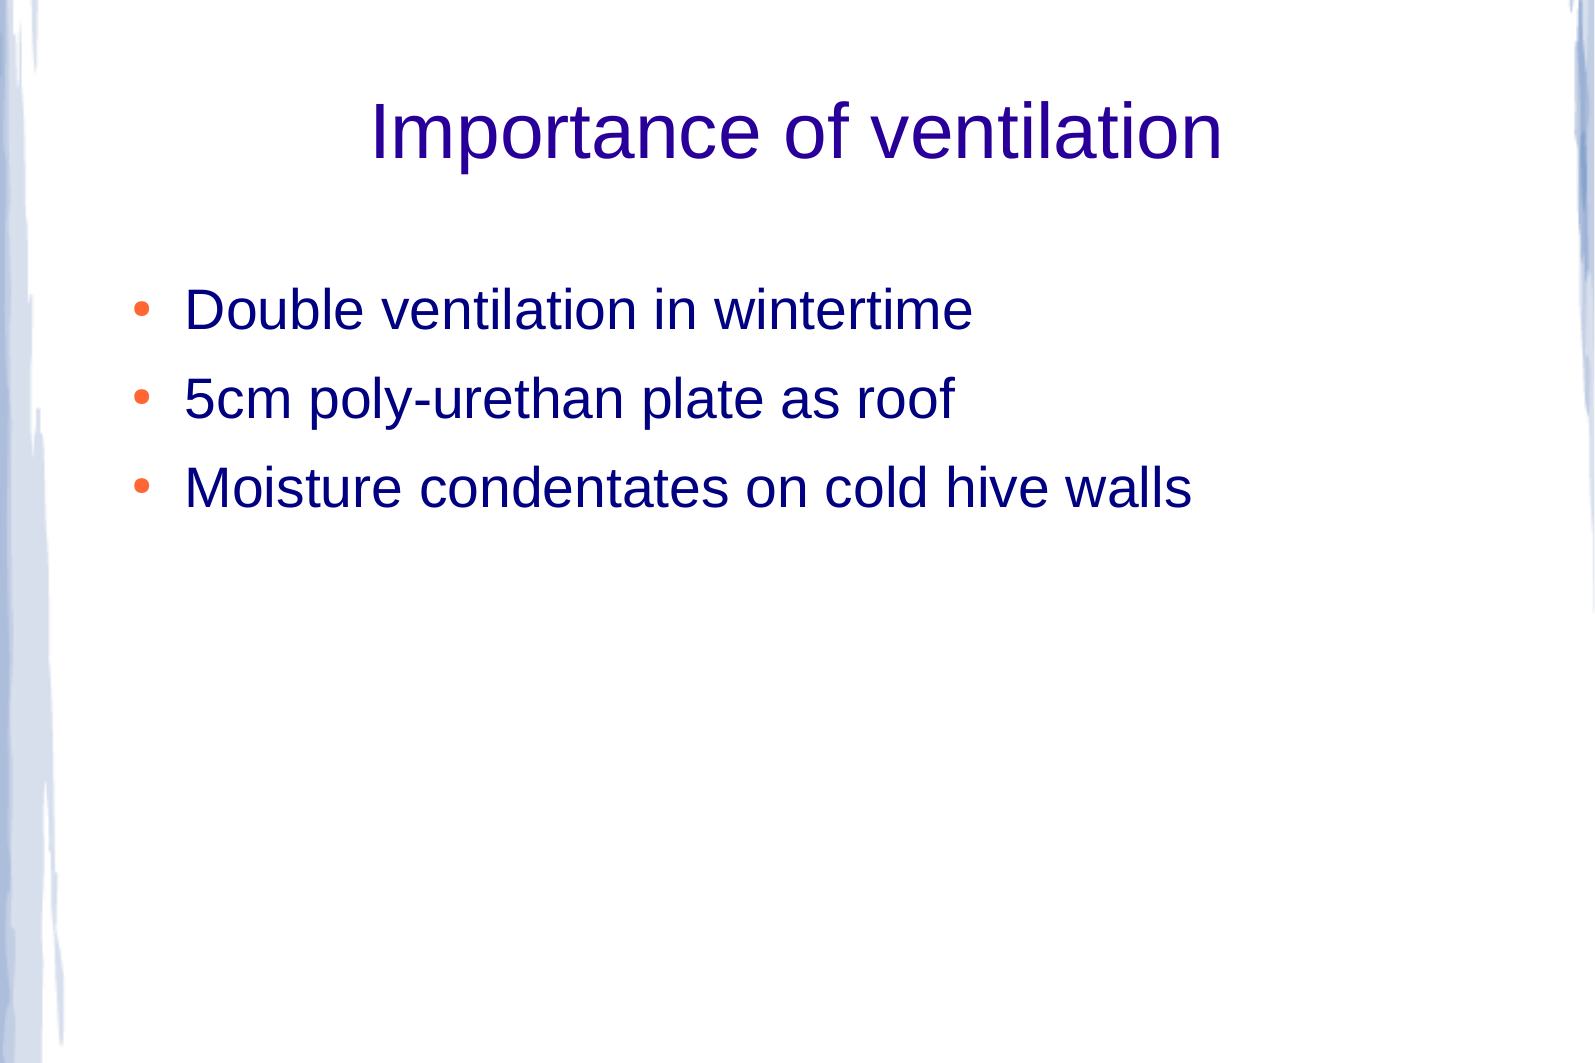

# Importance of ventilation
Double ventilation in wintertime
5cm poly-urethan plate as roof
Moisture condentates on cold hive walls